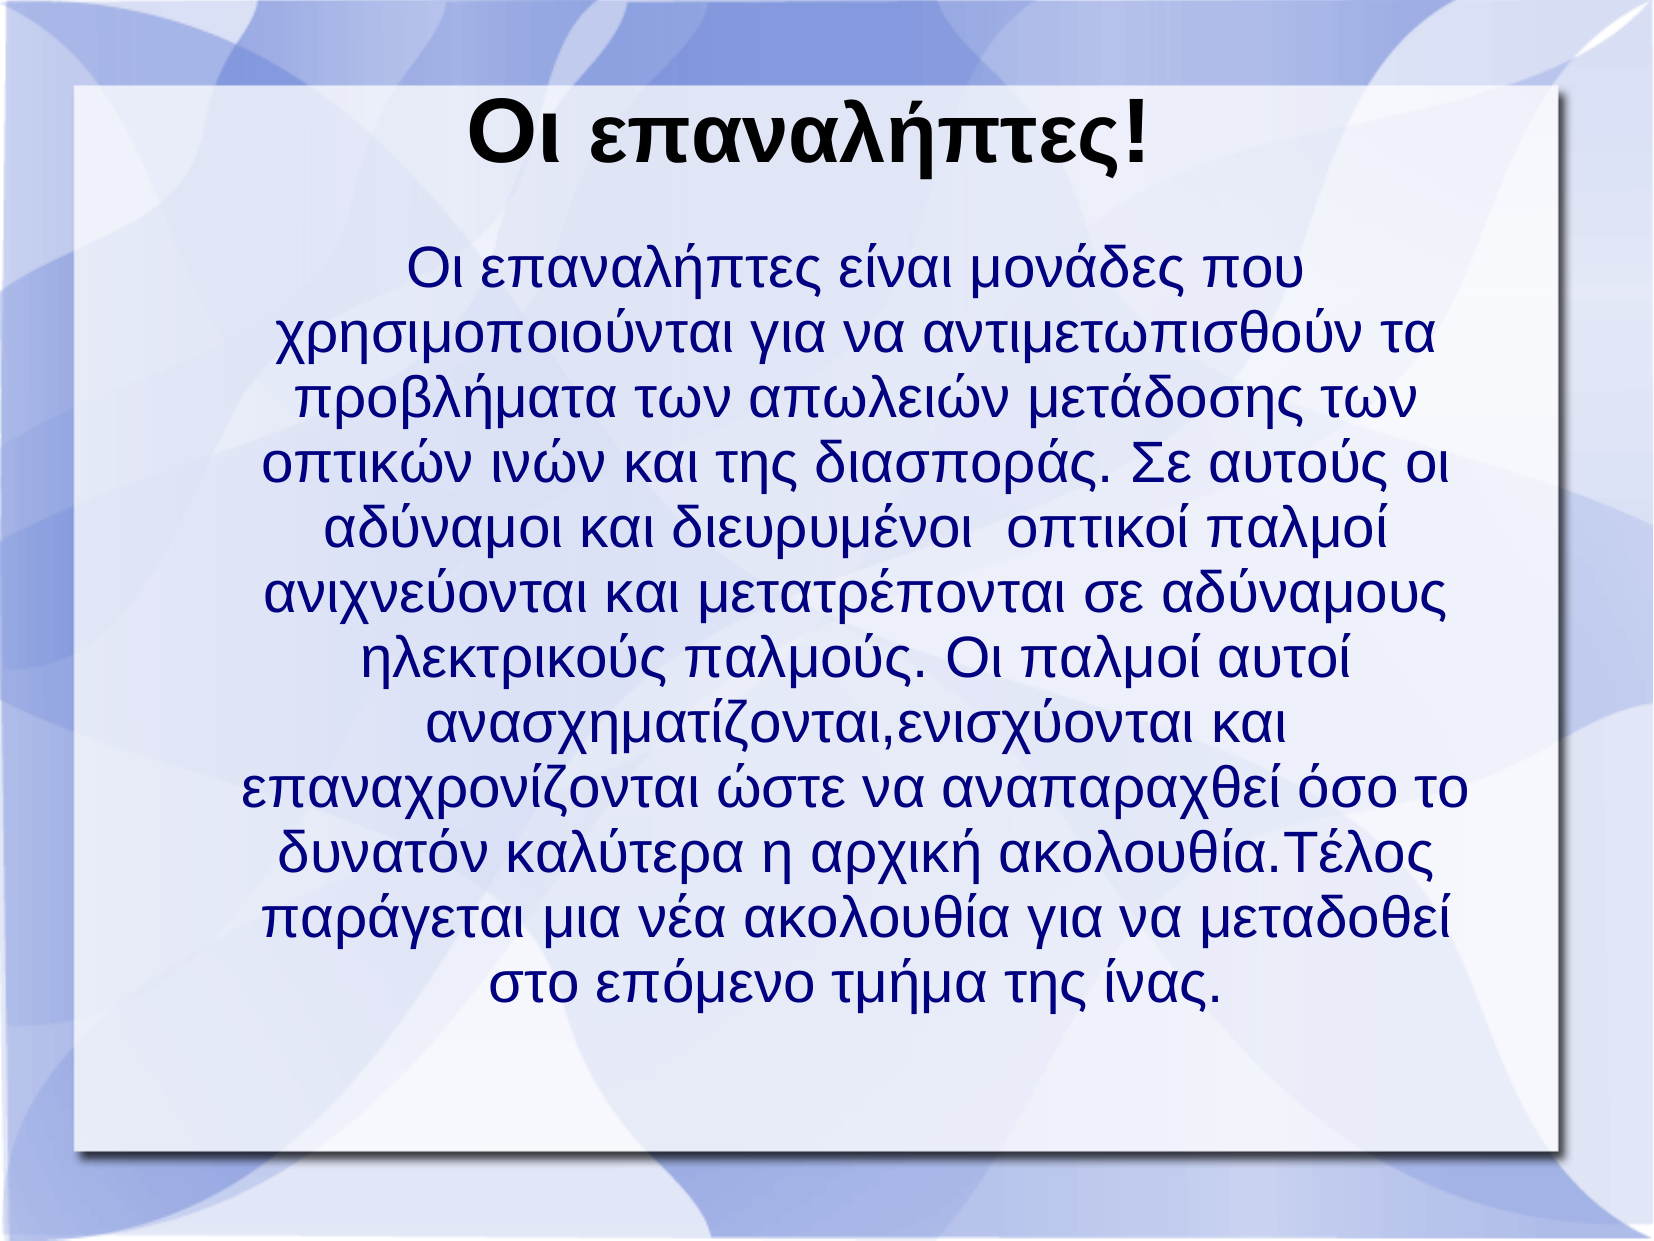

# Οι επαναλήπτες!
Οι επαναλήπτες είναι μονάδες που χρησιμοποιούνται για να αντιμετωπισθούν τα προβλήματα των απωλειών μετάδοσης των οπτικών ινών και της διασποράς. Σε αυτούς οι αδύναμοι και διευρυμένοι οπτικοί παλμοί ανιχνεύονται και μετατρέπονται σε αδύναμους ηλεκτρικούς παλμούς. Οι παλμοί αυτοί ανασχηματίζονται,ενισχύονται και επαναχρονίζονται ώστε να αναπαραχθεί όσο το δυνατόν καλύτερα η αρχική ακολουθία.Τέλος παράγεται μια νέα ακολουθία για να μεταδοθεί στο επόμενο τμήμα της ίνας.